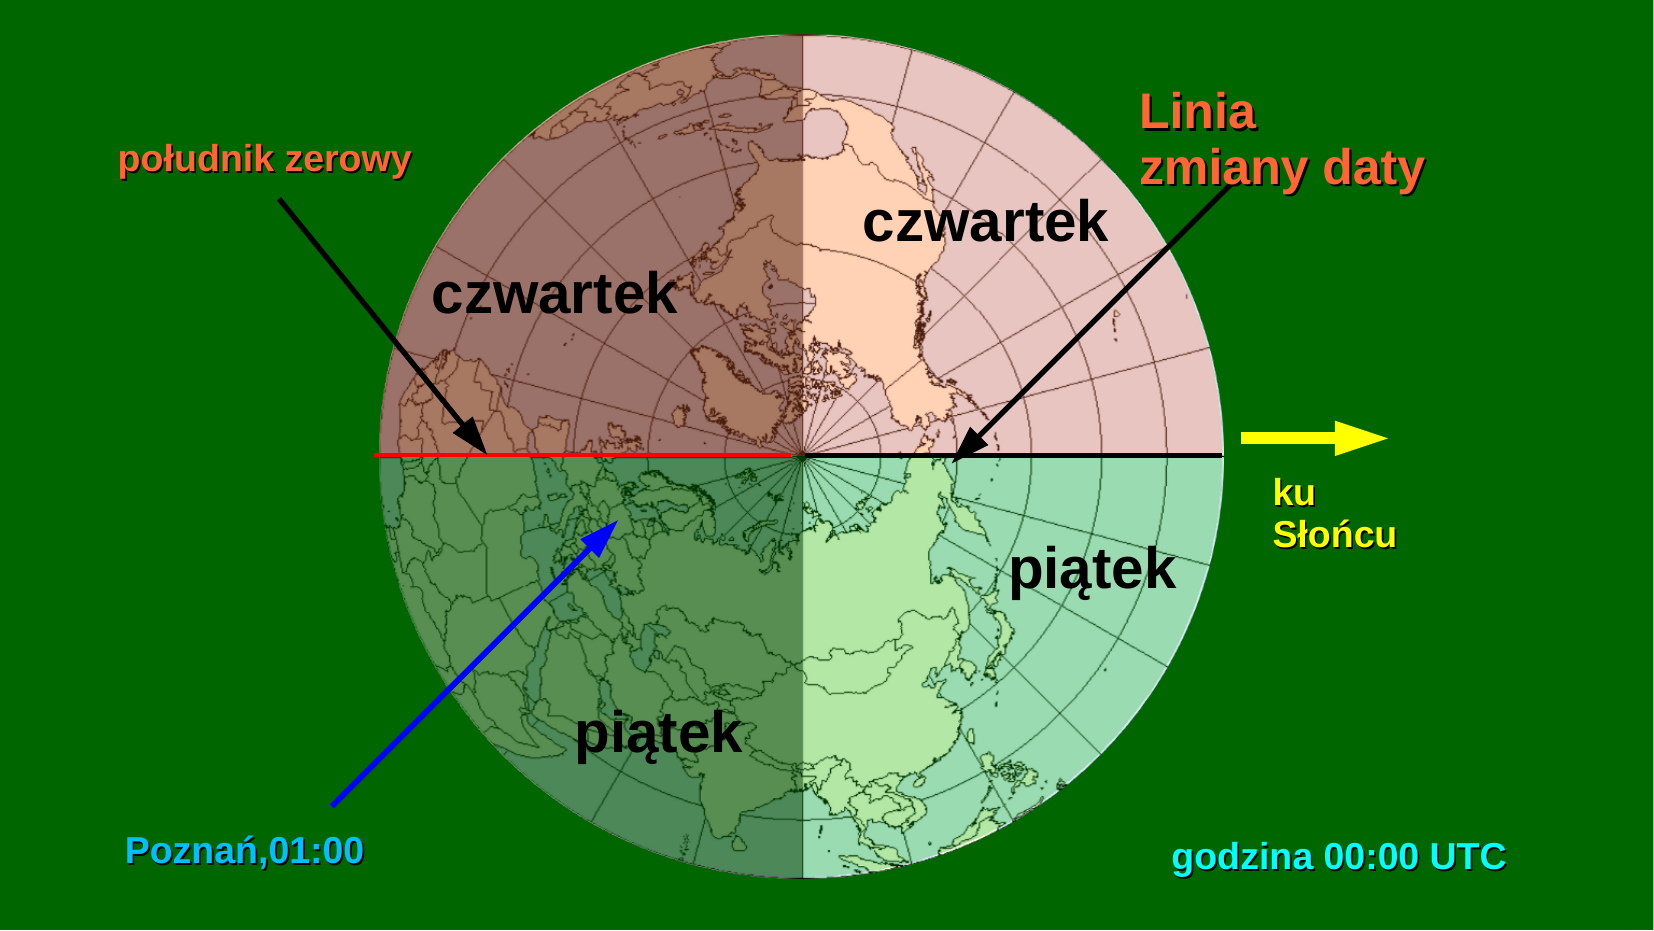

Linia
zmiany daty
południk zerowy
czwartek
czwartek
ku
Słońcu
piątek
piątek
Poznań,01:00
godzina 00:00 UTC